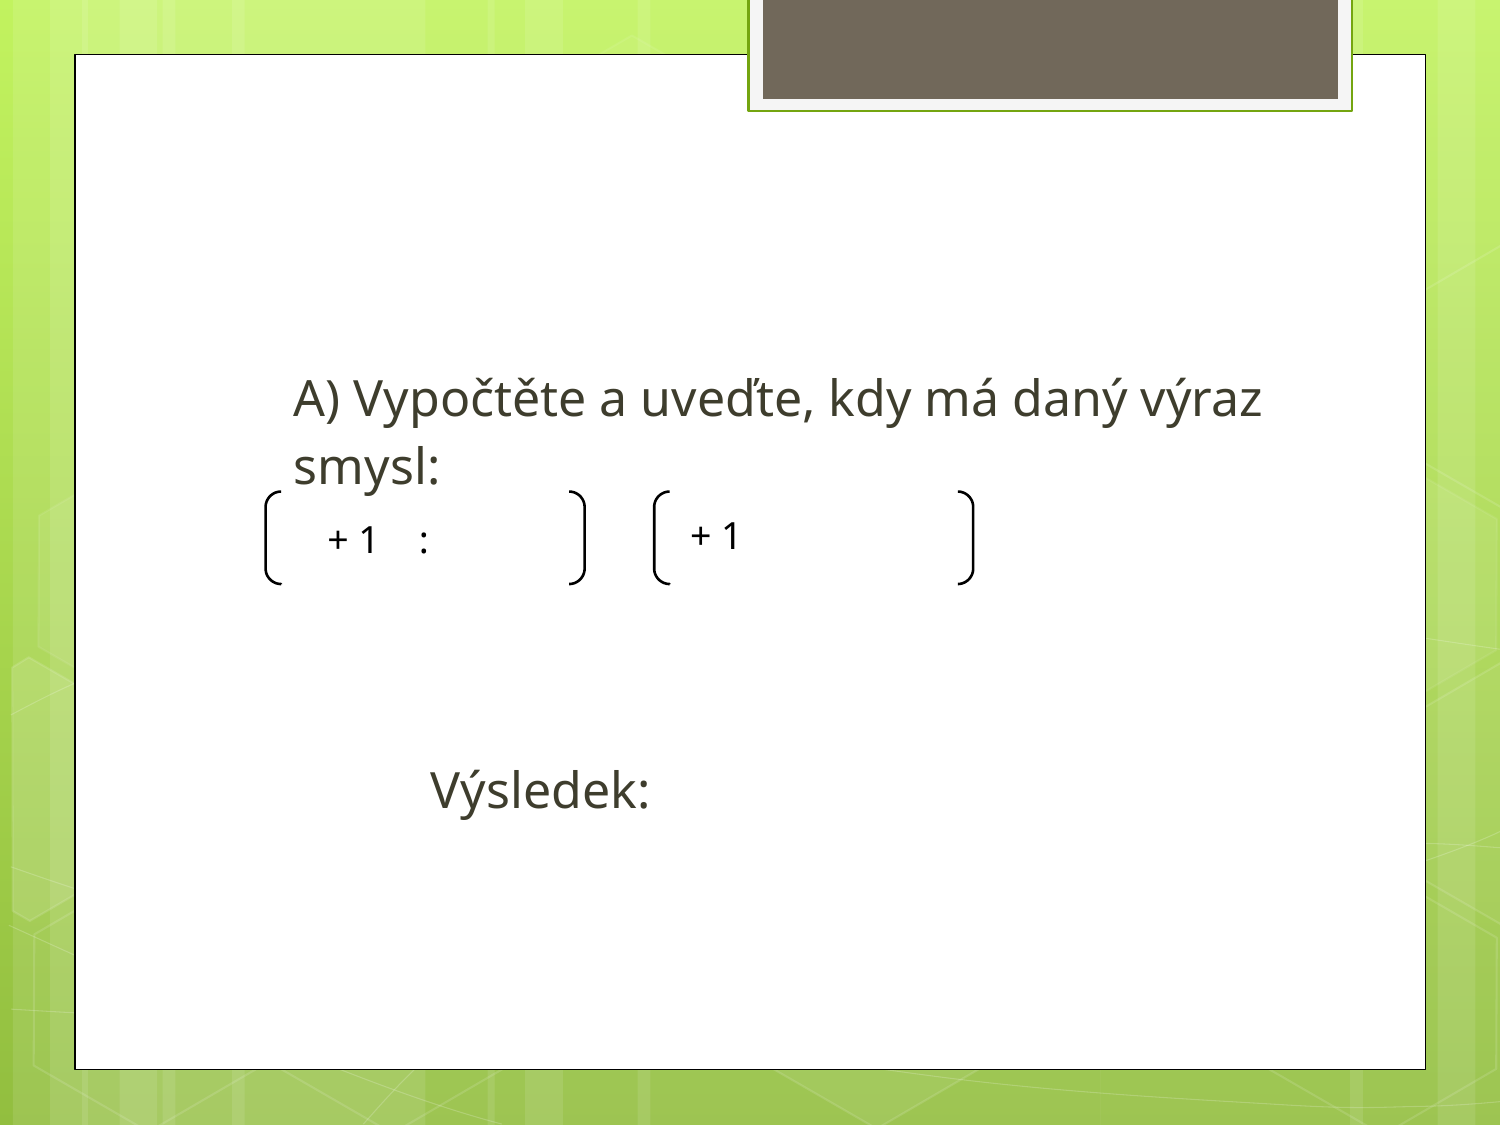

# A) Vypočtěte a uveďte, kdy má daný výraz smysl:
 + 1
 + 1 :
Výsledek: